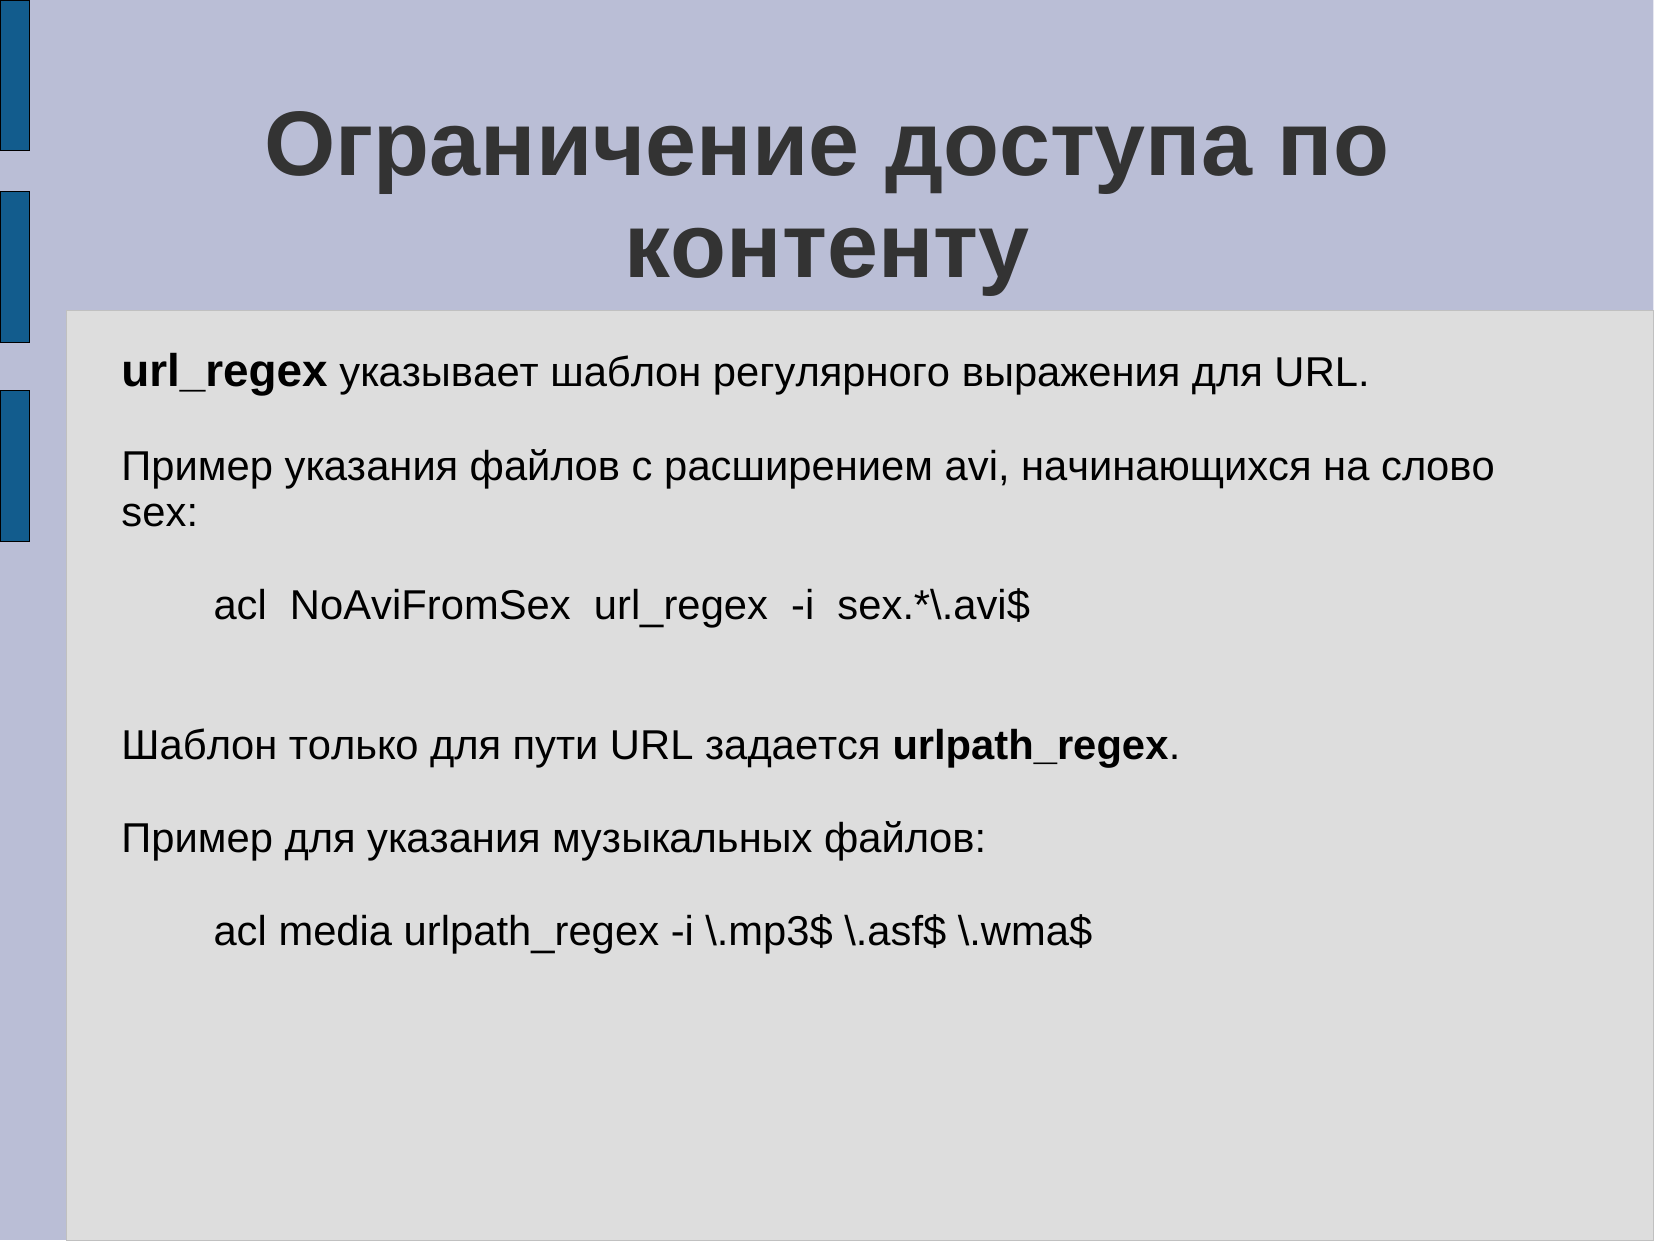

# Ограничение доступа по контенту
url_regex указывает шаблон регулярного выражения для URL.
Пример указания файлов с расширением avi, начинающихся на слово sex:
 acl NoAviFromSex url_regex -i sex.*\.avi$
Шаблон только для пути URL задается urlpath_regex.
Пример для указания музыкальных файлов:
 acl media urlpath_regex -i \.mp3$ \.asf$ \.wma$